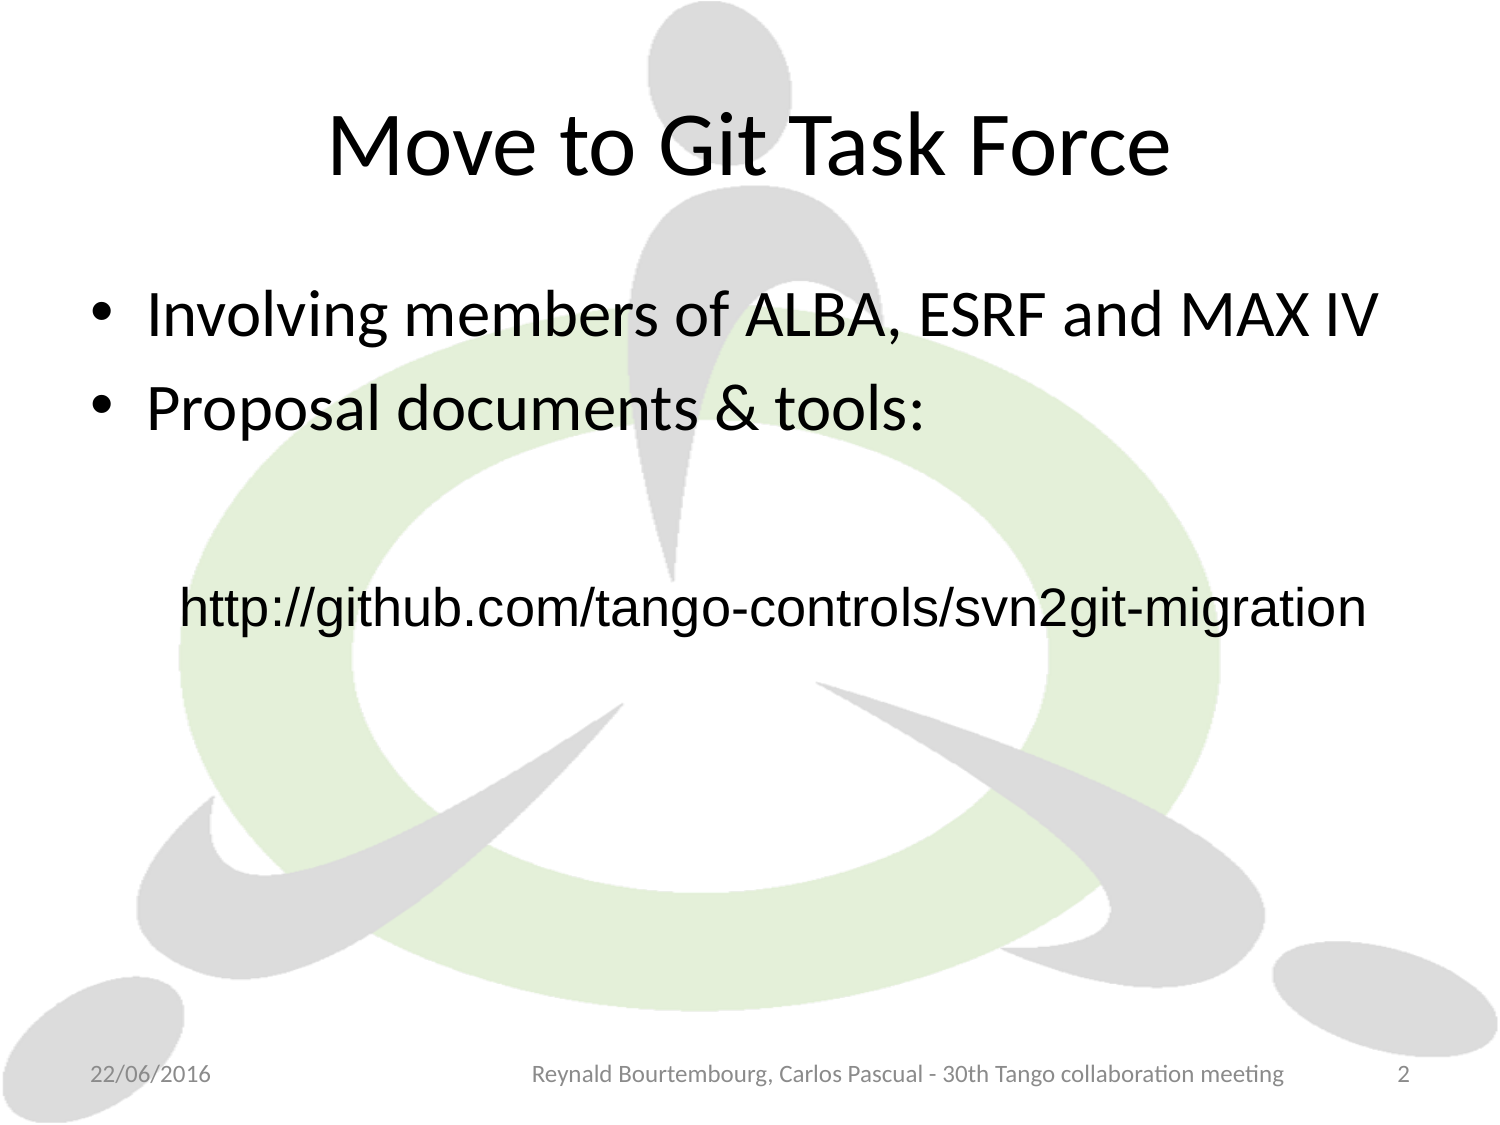

# Move to Git Task Force
Involving members of ALBA, ESRF and MAX IV
Proposal documents & tools:
http://github.com/tango-controls/svn2git-migration
22/06/2016
Reynald Bourtembourg, Carlos Pascual - 30th Tango collaboration meeting